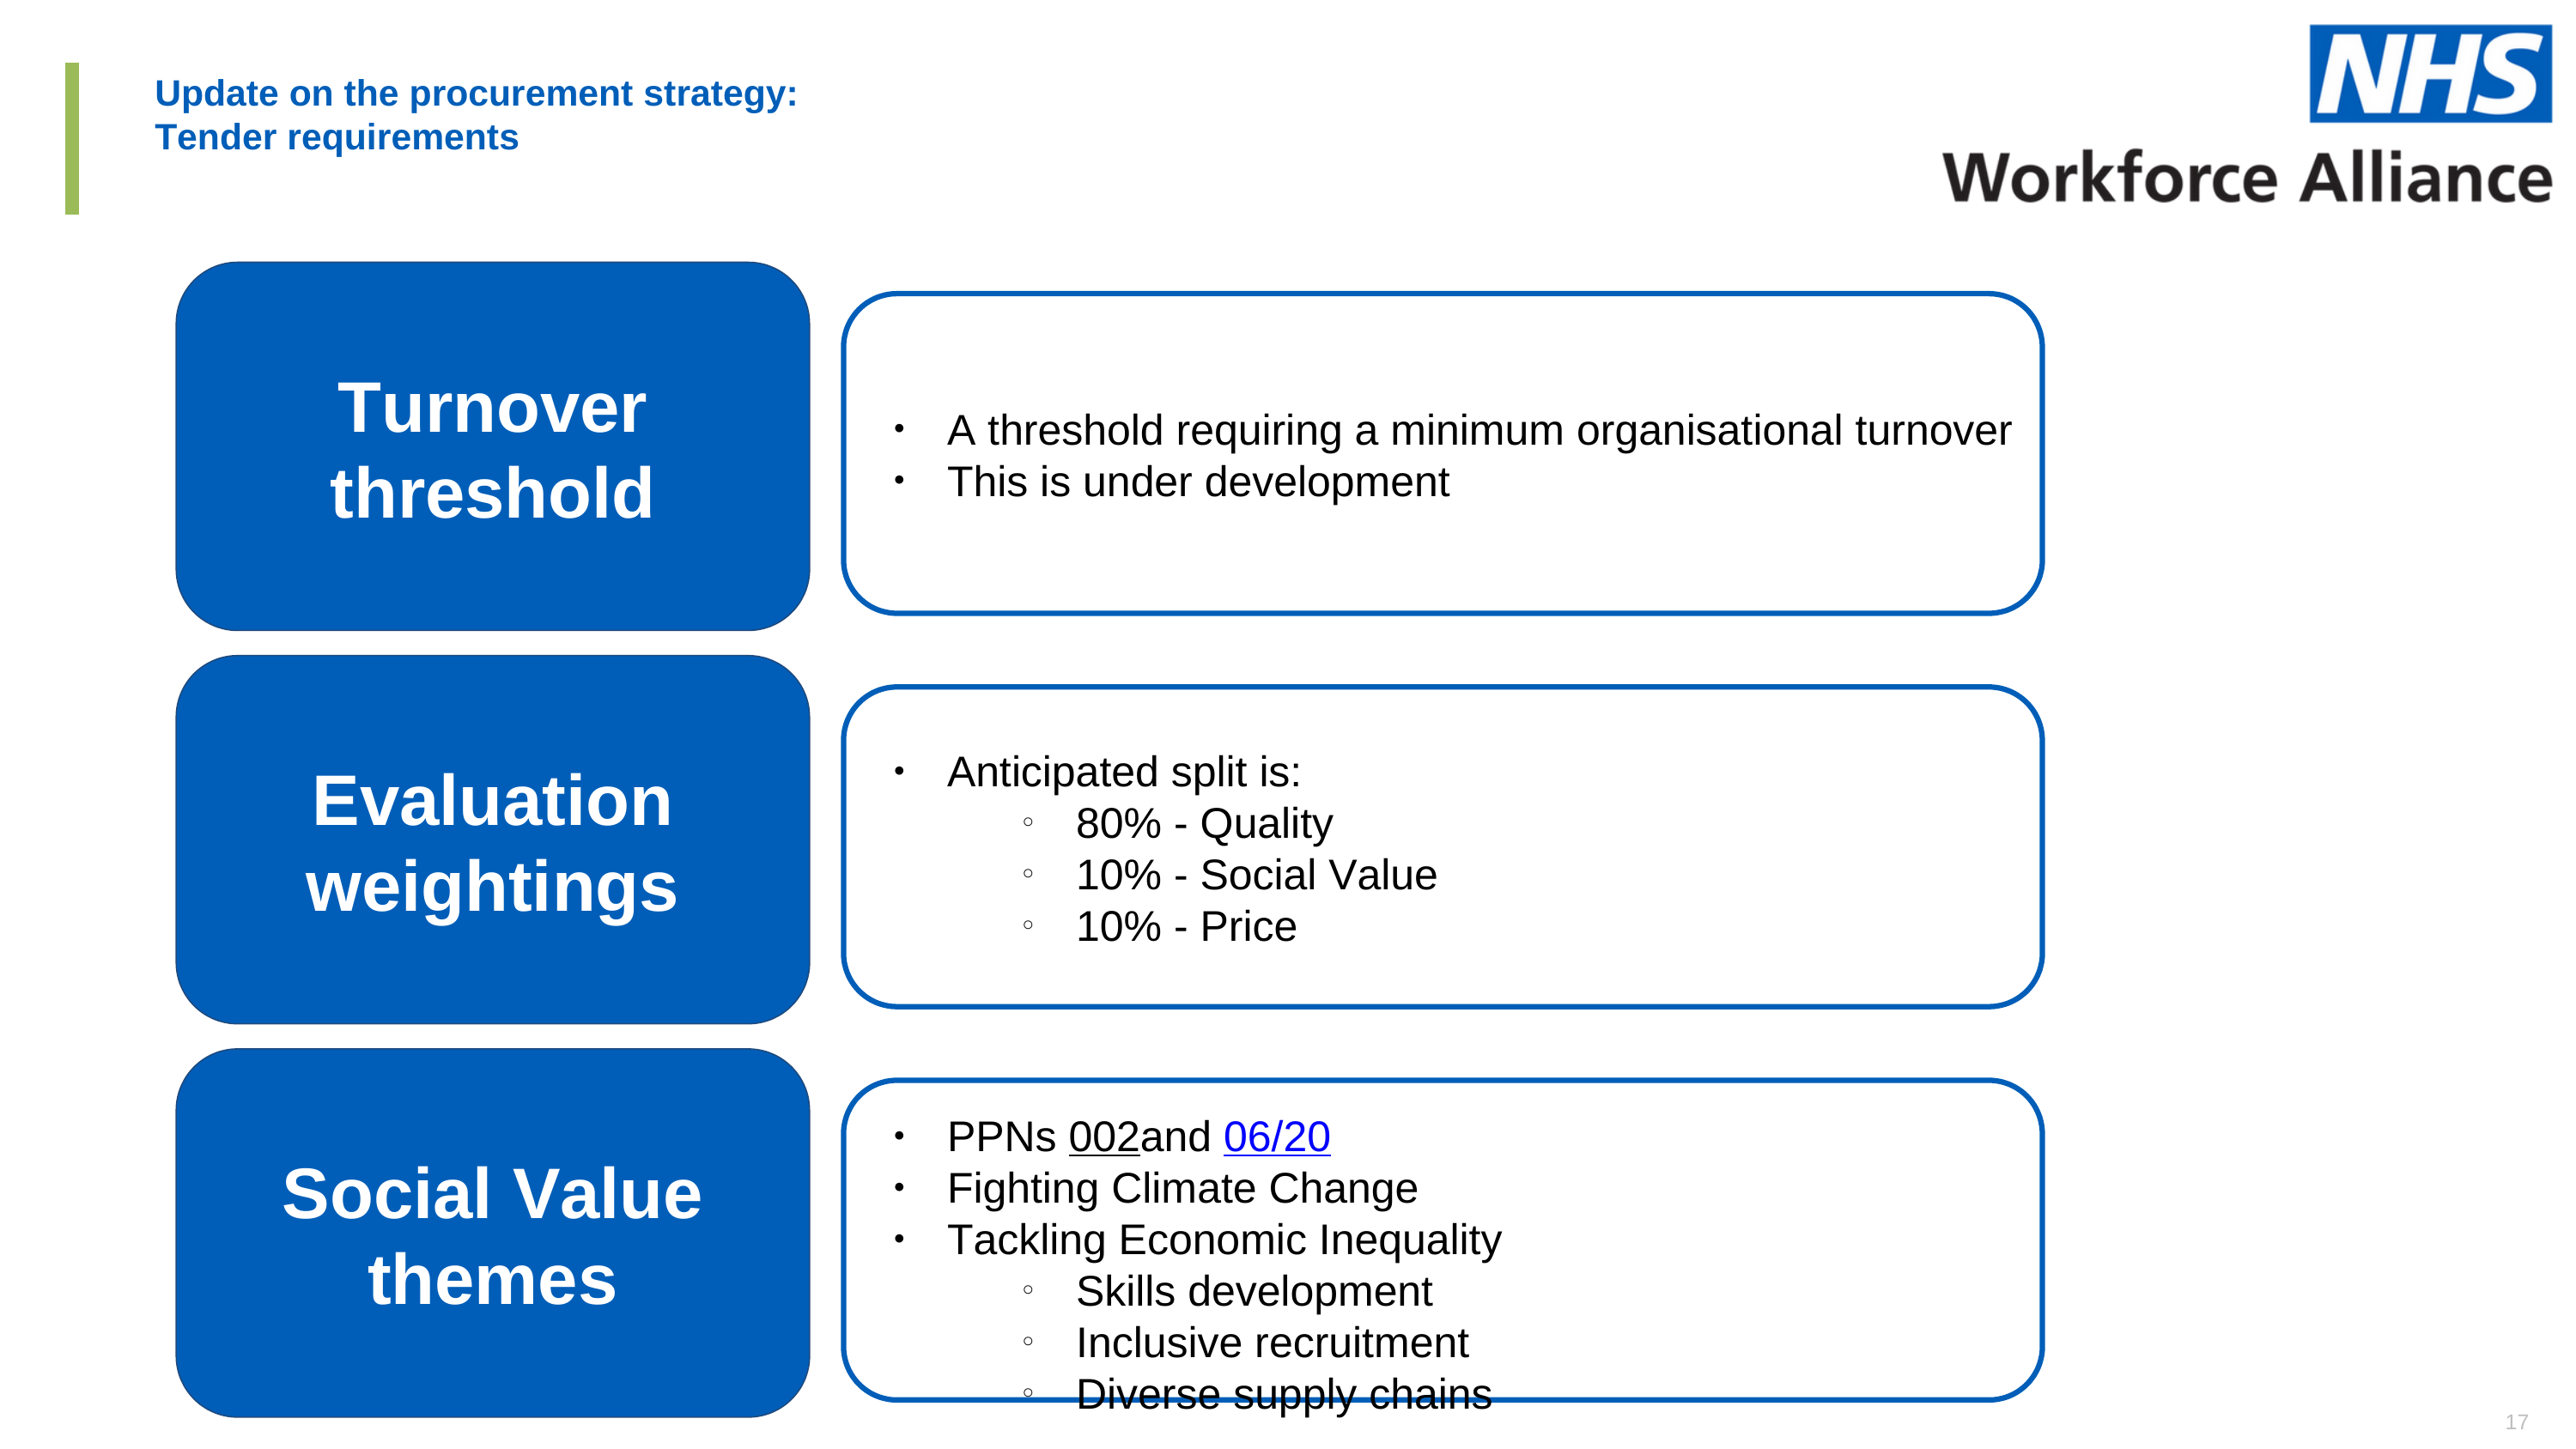

# Update on the procurement strategy:
Tender requirements
Turnover threshold
A threshold requiring a minimum organisational turnover
This is under development
Evaluation weightings
Anticipated split is:
80% - Quality
10% - Social Value
10% - Price
Social Value themes
PPNs 002and 06/20
Fighting Climate Change
Tackling Economic Inequality
Skills development
Inclusive recruitment
Diverse supply chains